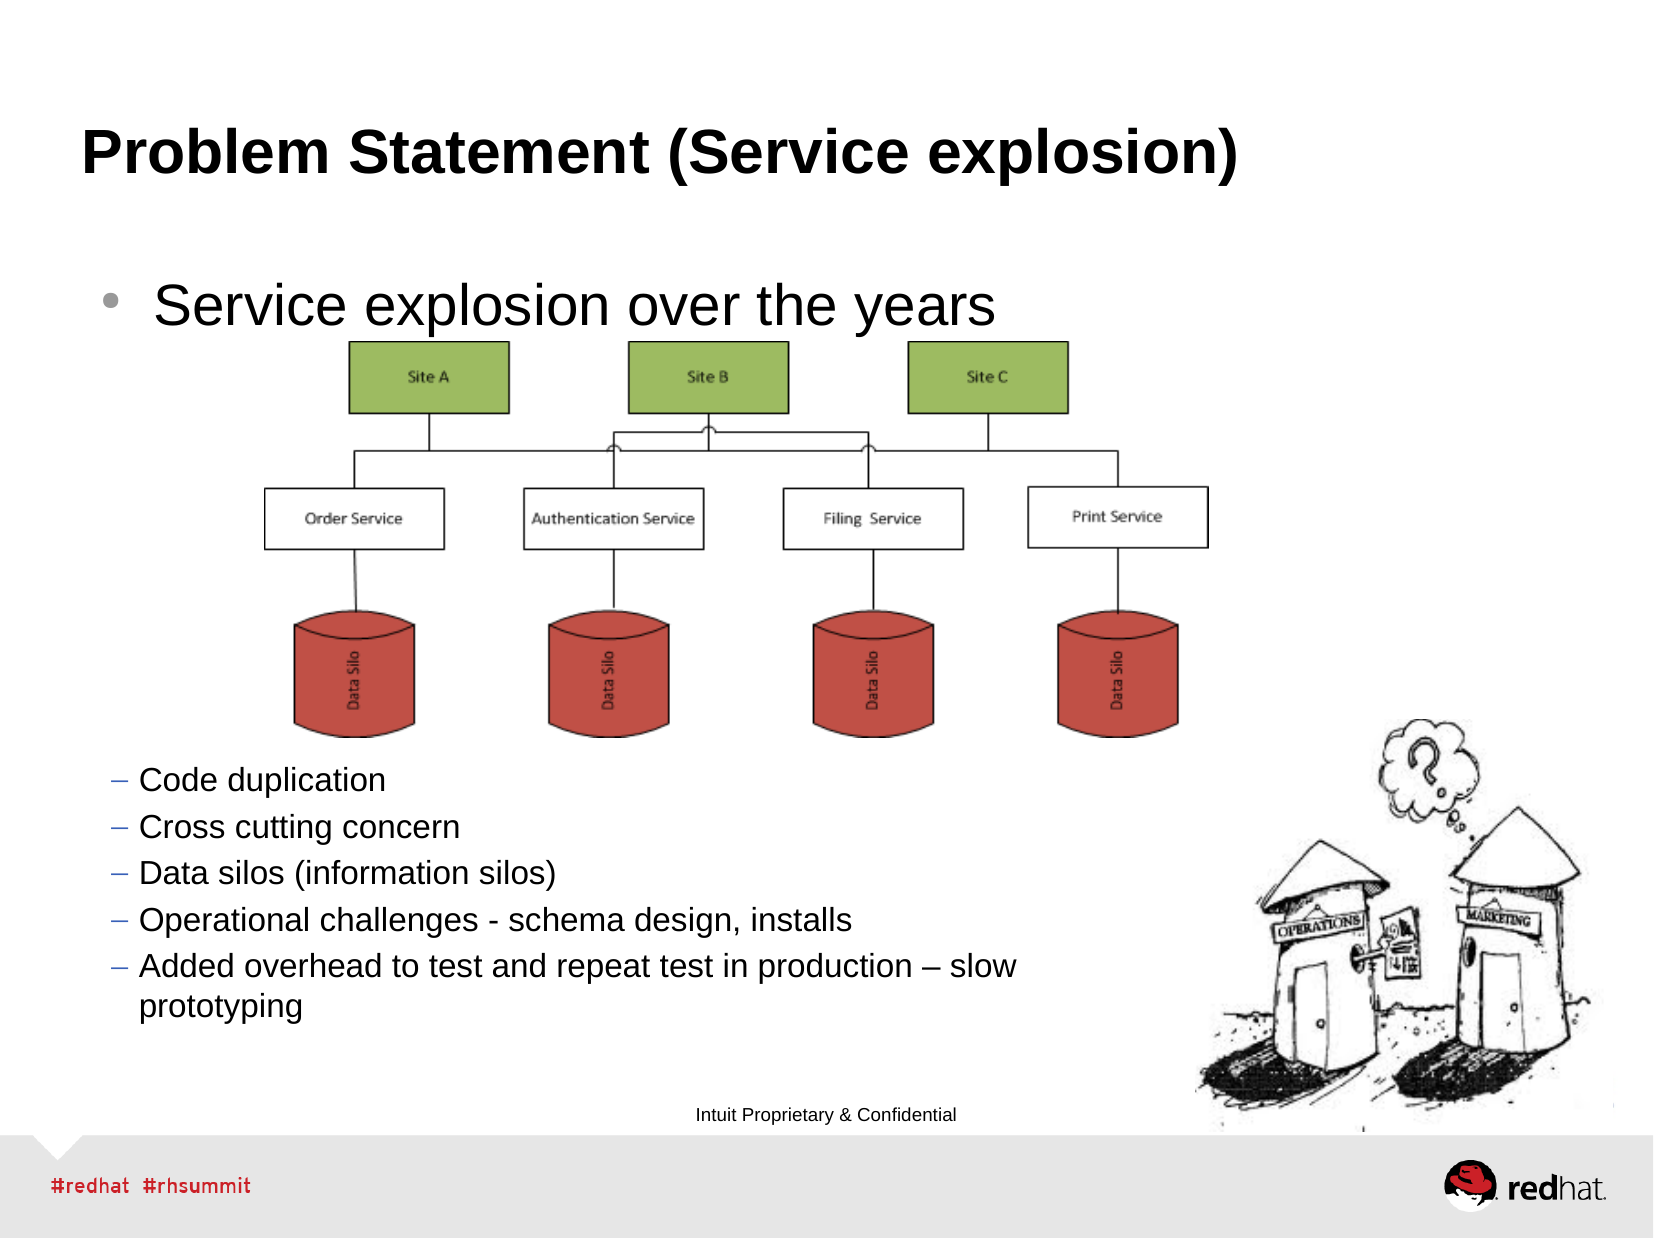

# Problem Statement (Service explosion)
Service explosion over the years
Code duplication
Cross cutting concern
Data silos (information silos)
Operational challenges - schema design, installs
Added overhead to test and repeat test in production – slow prototyping